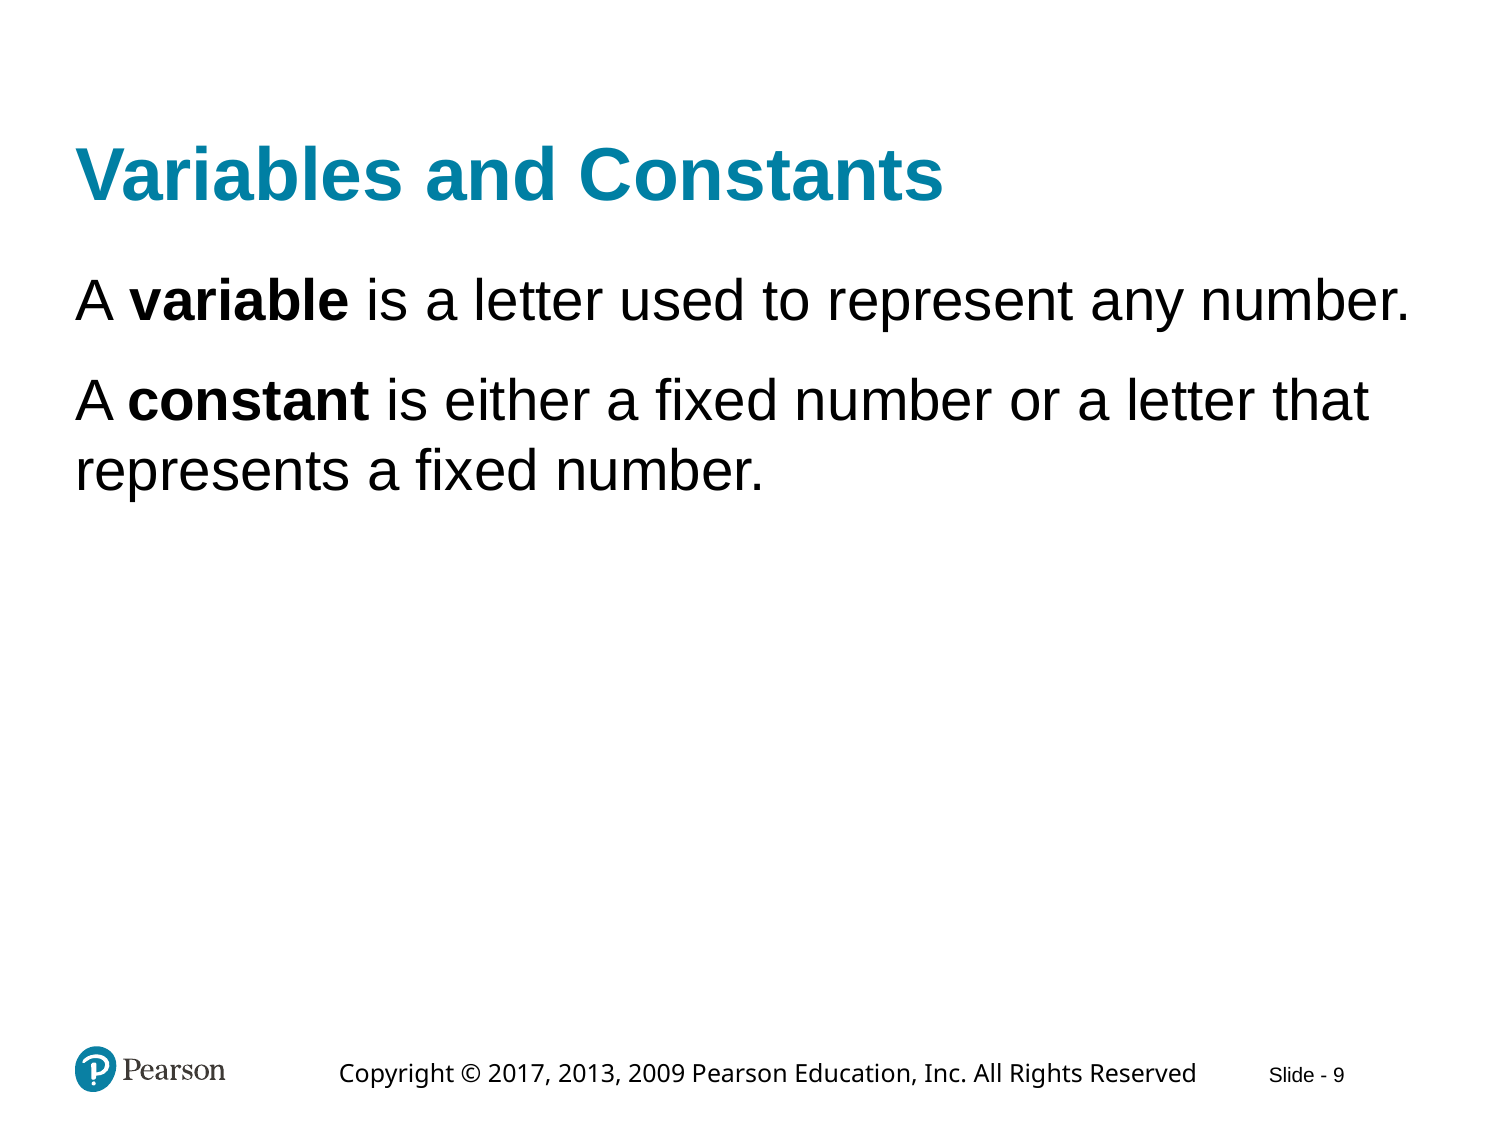

# Variables and Constants
A variable is a letter used to represent any number.
A constant is either a fixed number or a letter that represents a fixed number.